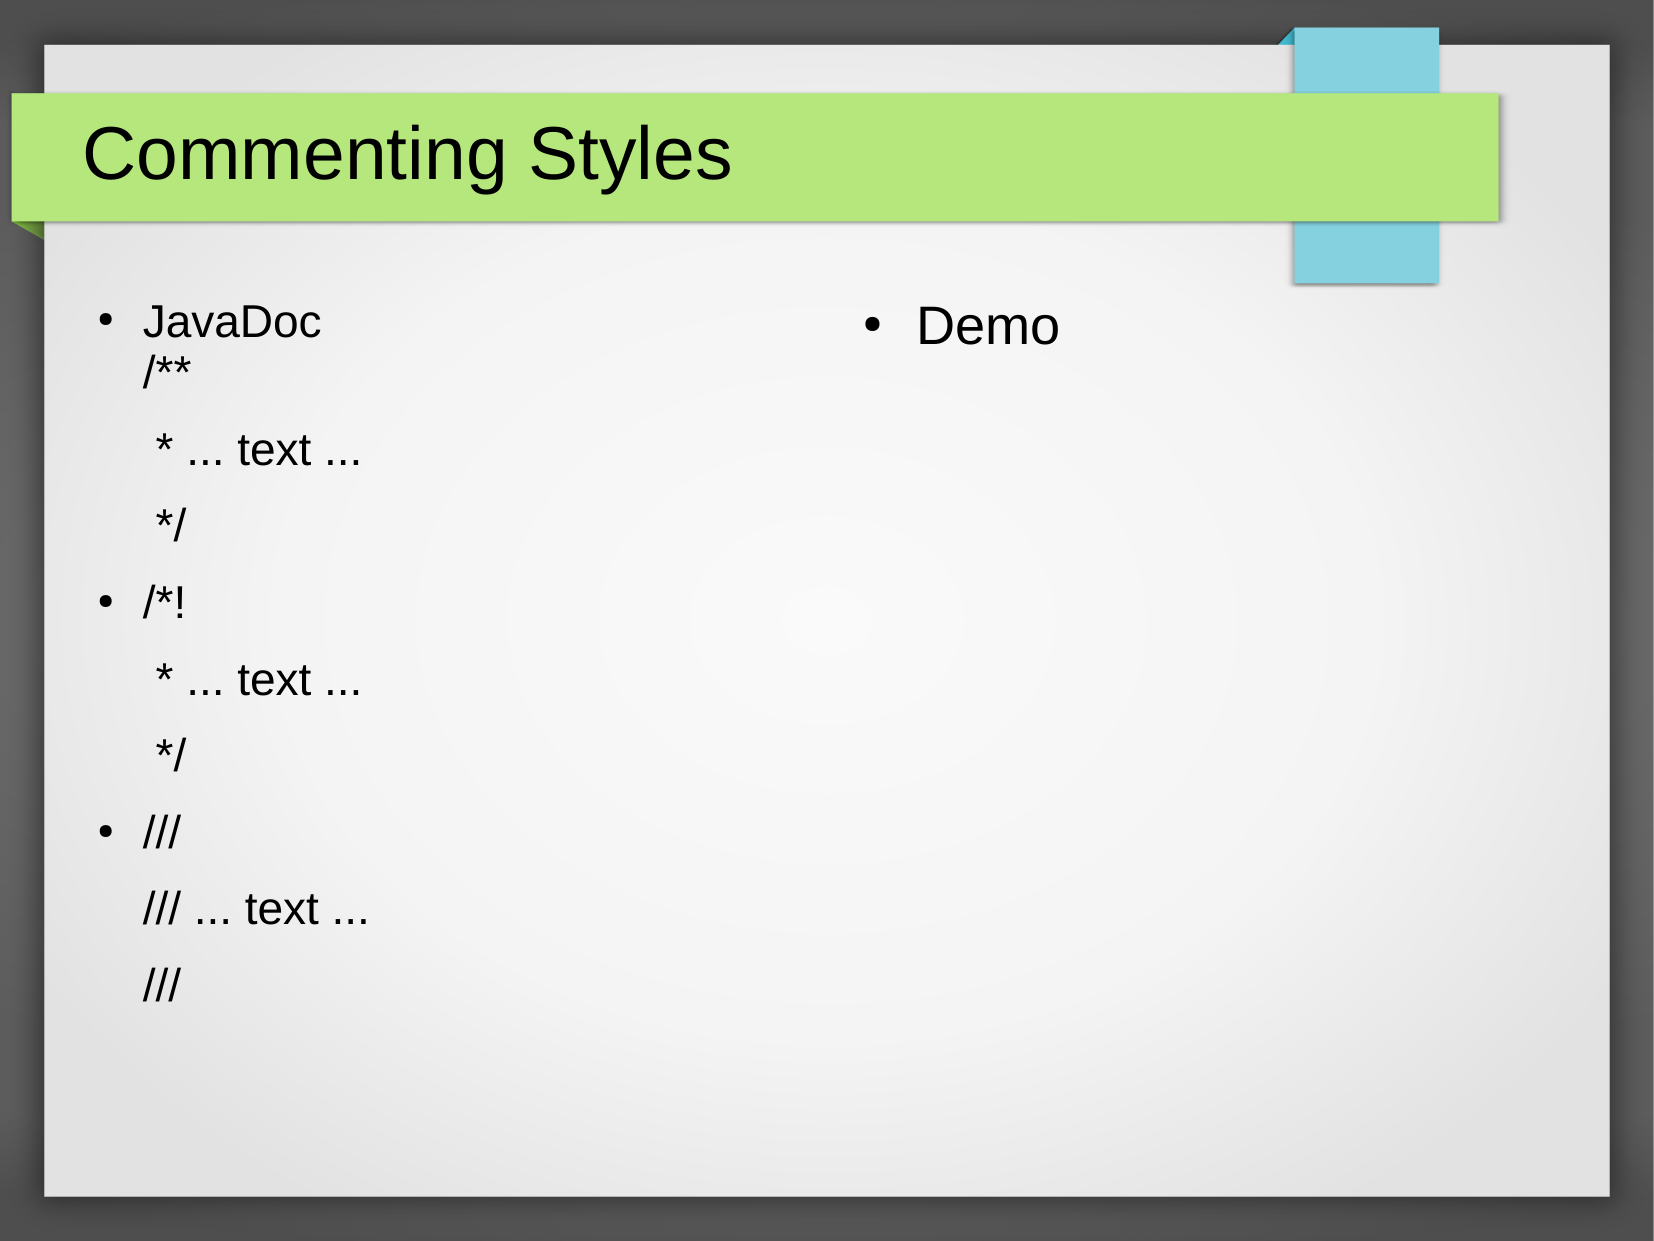

# Commenting Styles
JavaDoc
/**
 * ... text ...
 */
/*!
 * ... text ...
 */
///
/// ... text ...
///
Demo